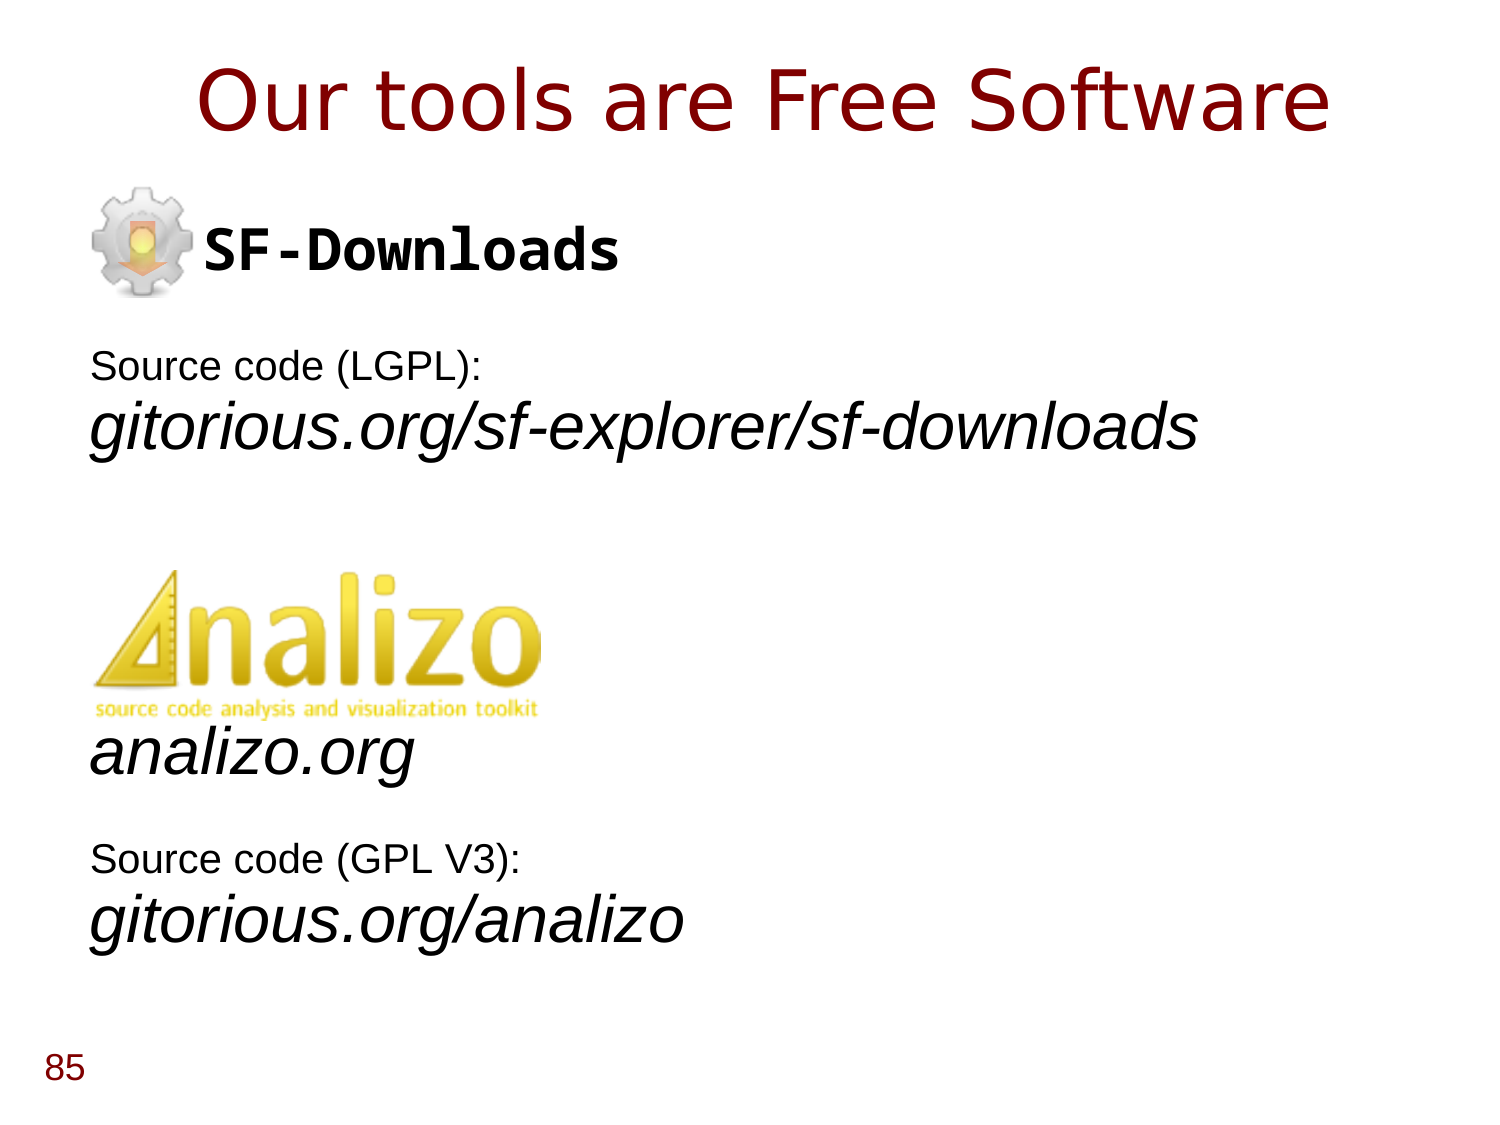

# Our tools are Free Software
SF-Downloads
Source code (LGPL):
gitorious.org/sf-explorer/sf-downloads
analizo.org
Source code (GPL V3):
gitorious.org/analizo